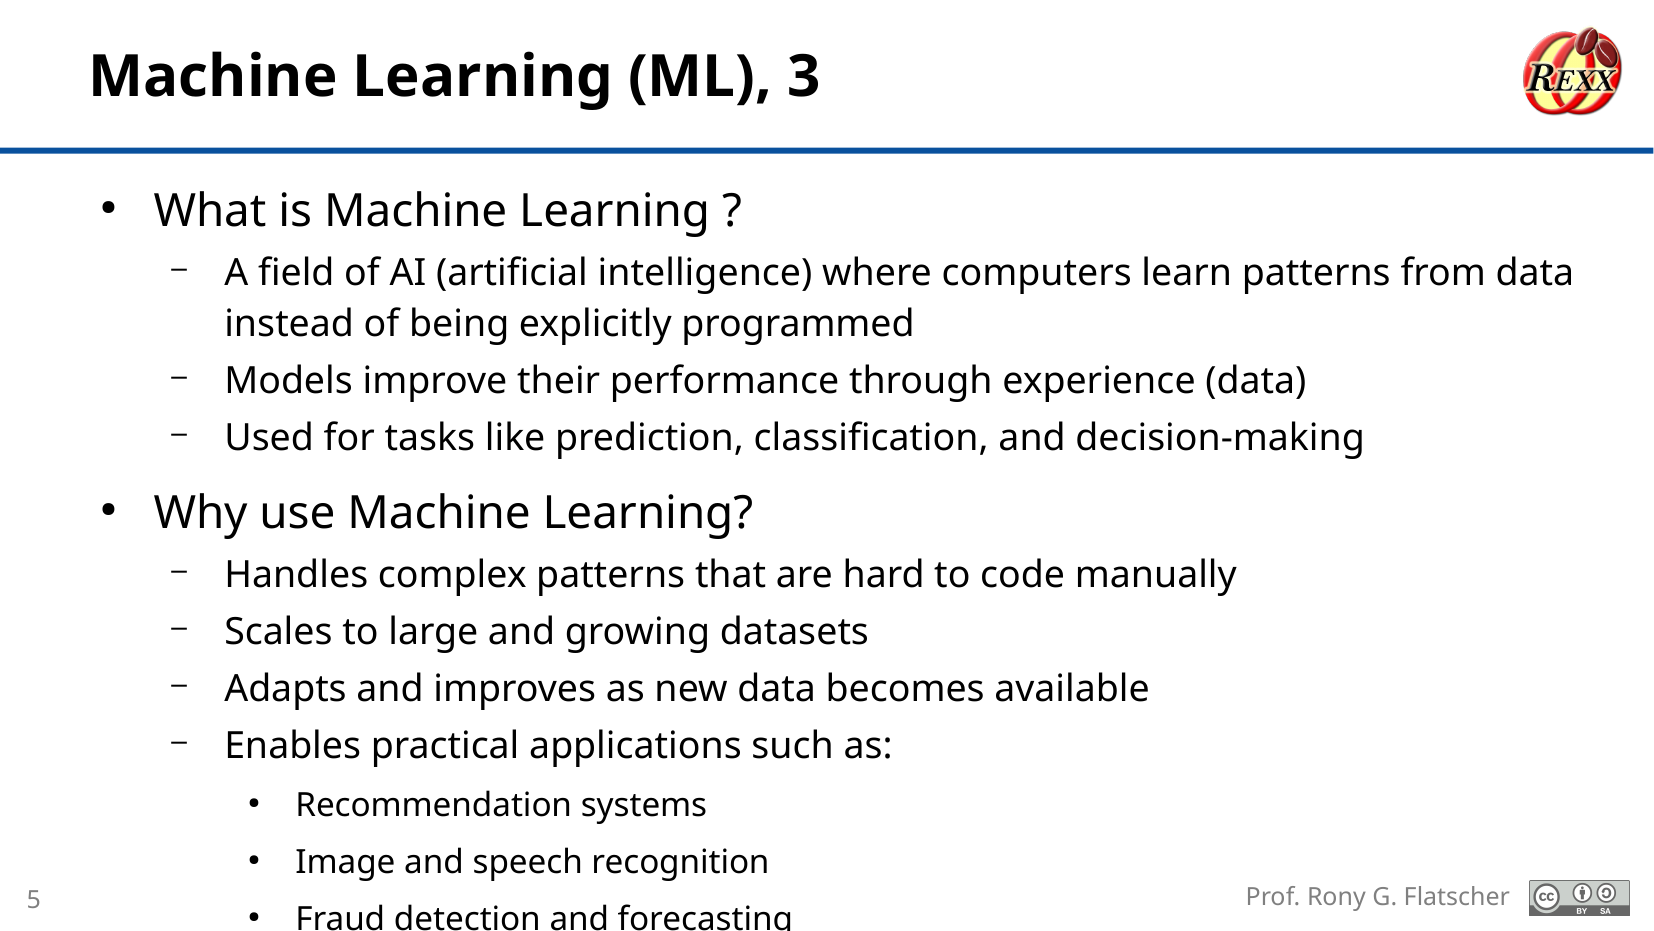

# Machine Learning (ML), 3
What is Machine Learning ?
A field of AI (artificial intelligence) where computers learn patterns from data instead of being explicitly programmed
Models improve their performance through experience (data)
Used for tasks like prediction, classification, and decision-making
Why use Machine Learning?
Handles complex patterns that are hard to code manually
Scales to large and growing datasets
Adapts and improves as new data becomes available
Enables practical applications such as:
Recommendation systems
Image and speech recognition
Fraud detection and forecasting